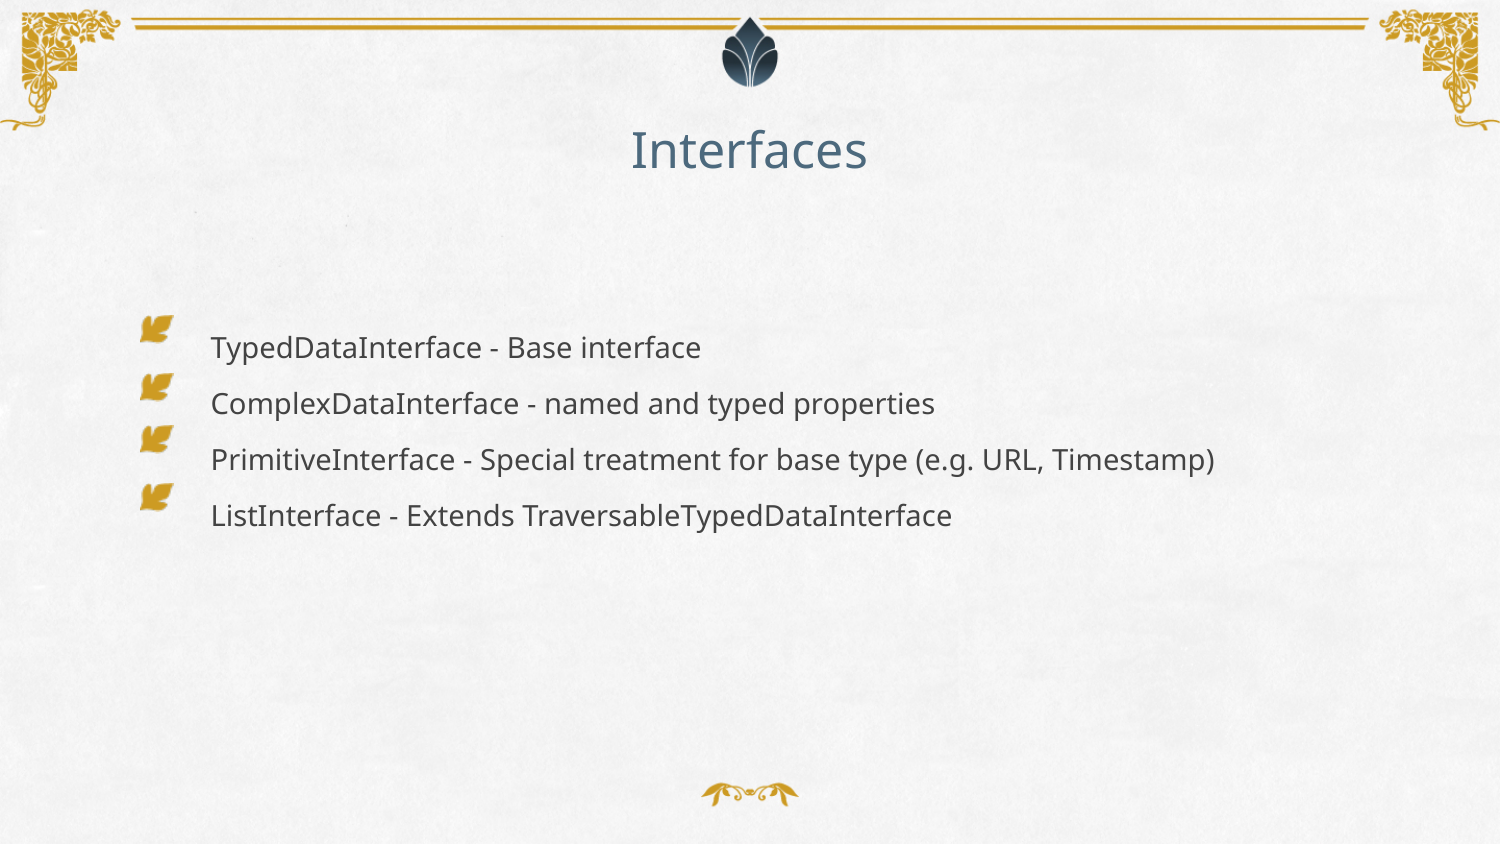

Interfaces
TypedDataInterface - Base interface
ComplexDataInterface - named and typed properties
PrimitiveInterface - Special treatment for base type (e.g. URL, Timestamp)
ListInterface - Extends TraversableTypedDataInterface